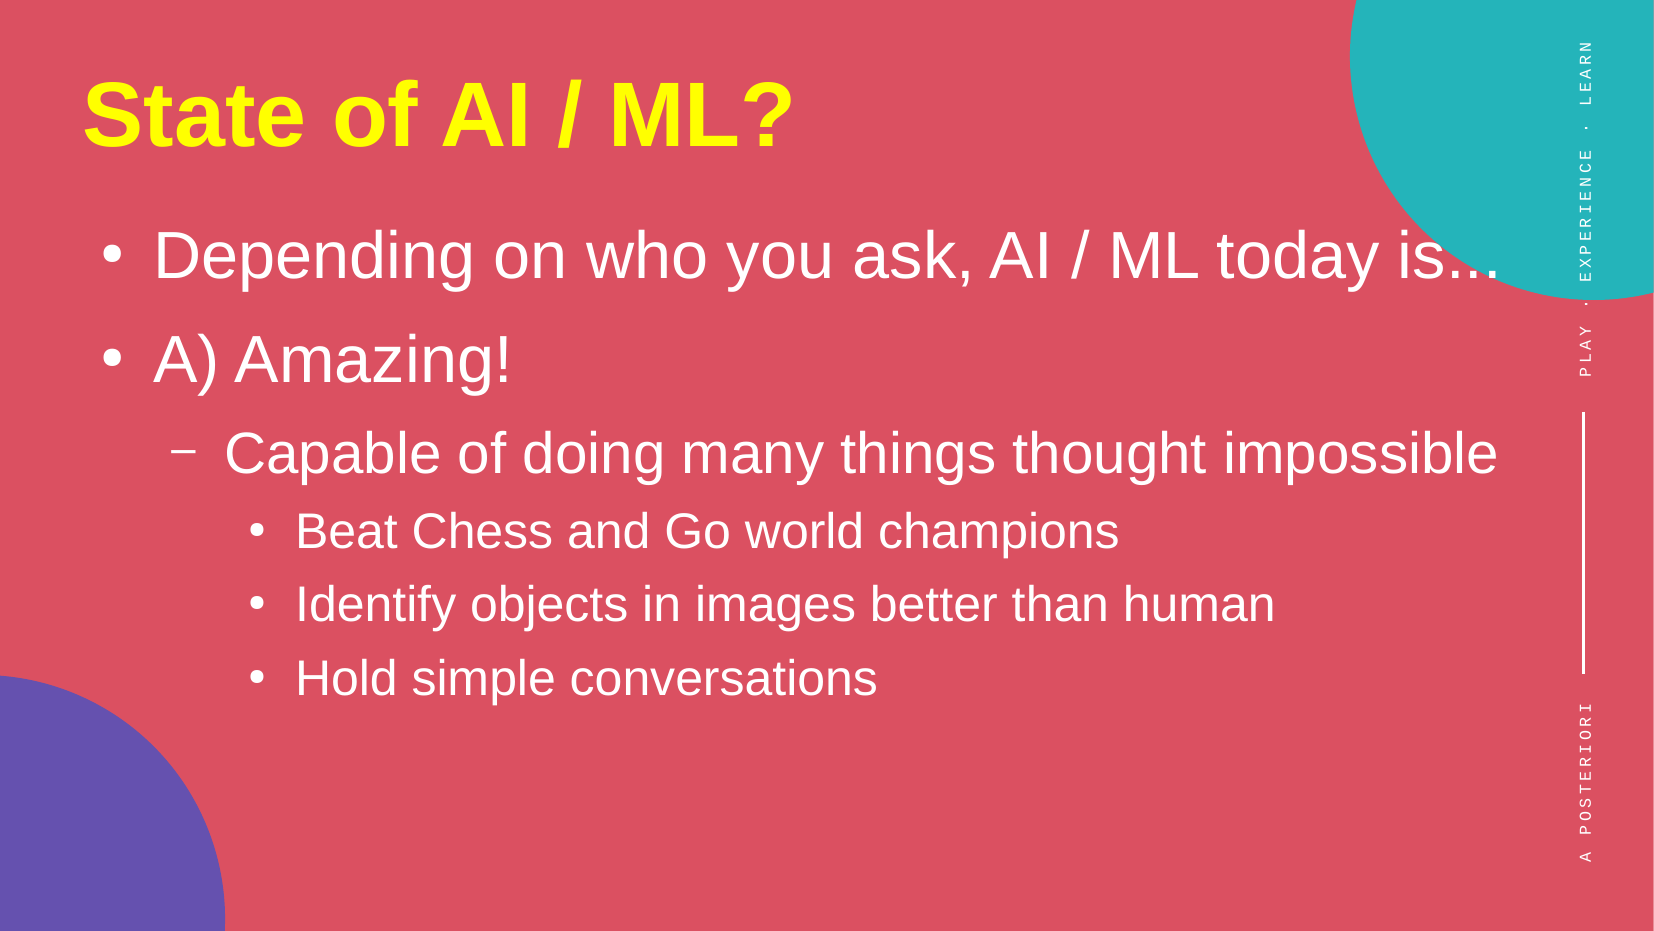

# State of AI / ML?
Depending on who you ask, AI / ML today is...
A) Amazing!
Capable of doing many things thought impossible
Beat Chess and Go world champions
Identify objects in images better than human
Hold simple conversations